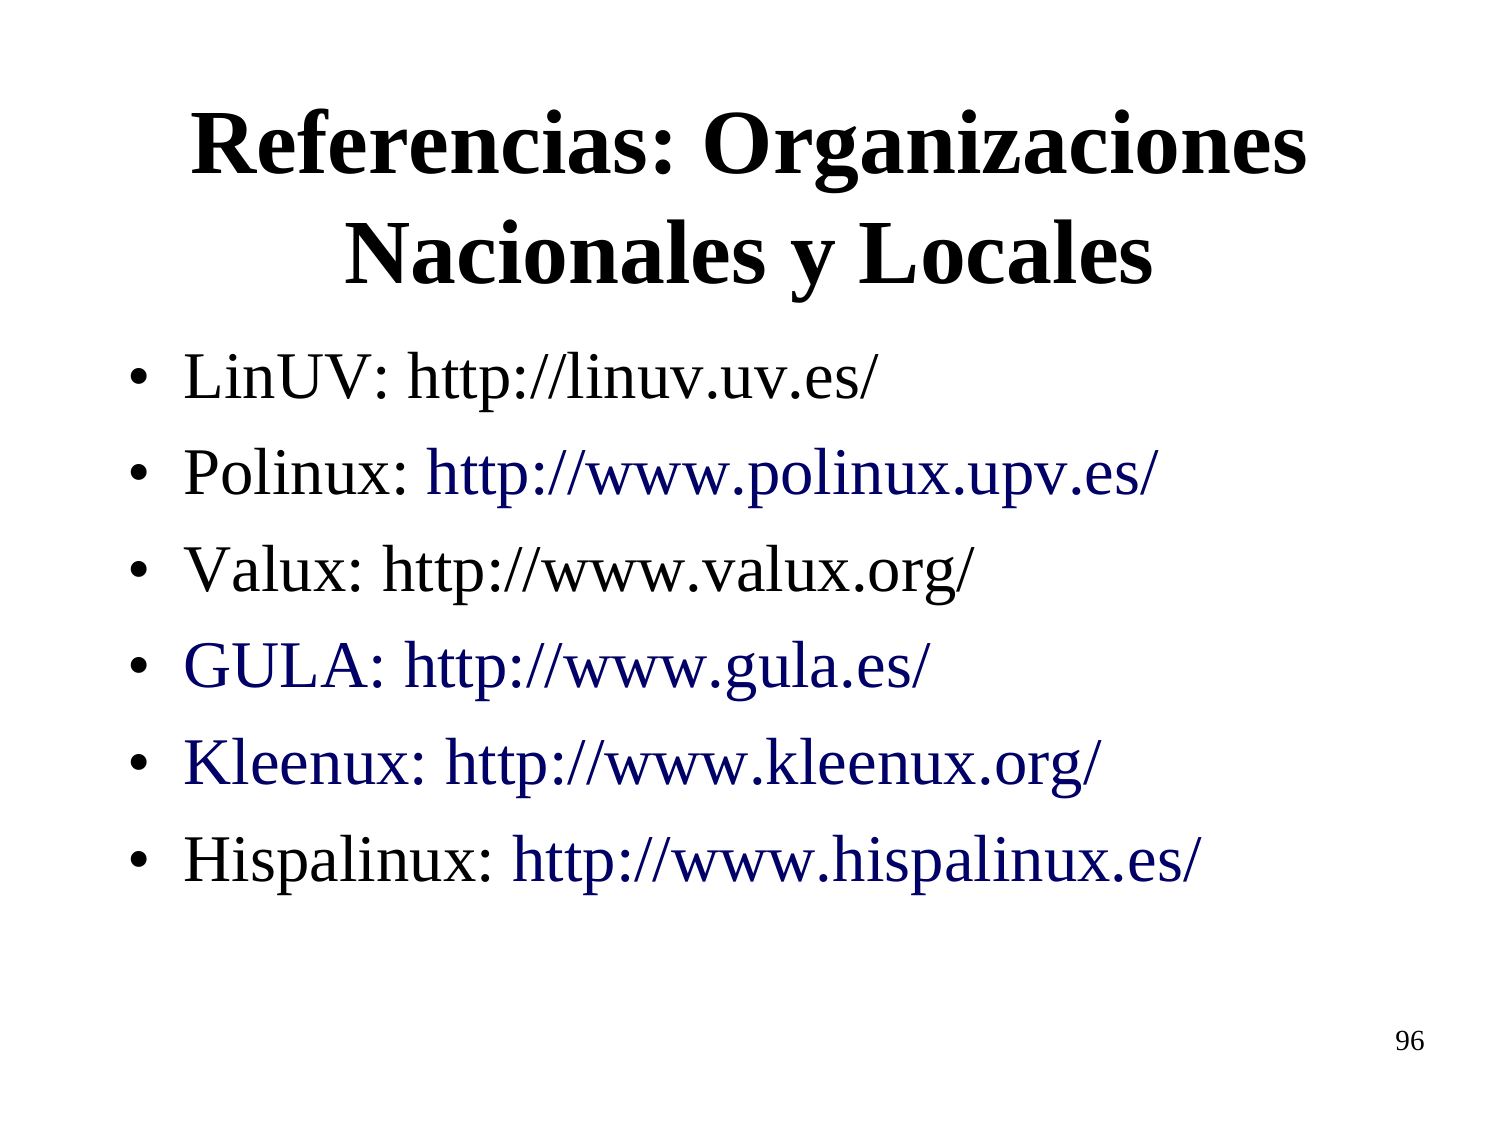

# Referencias: Organizaciones Nacionales y Locales
LinUV: http://linuv.uv.es/
Polinux: http://www.polinux.upv.es/
Valux: http://www.valux.org/
GULA: http://www.gula.es/
Kleenux: http://www.kleenux.org/
Hispalinux: http://www.hispalinux.es/
96